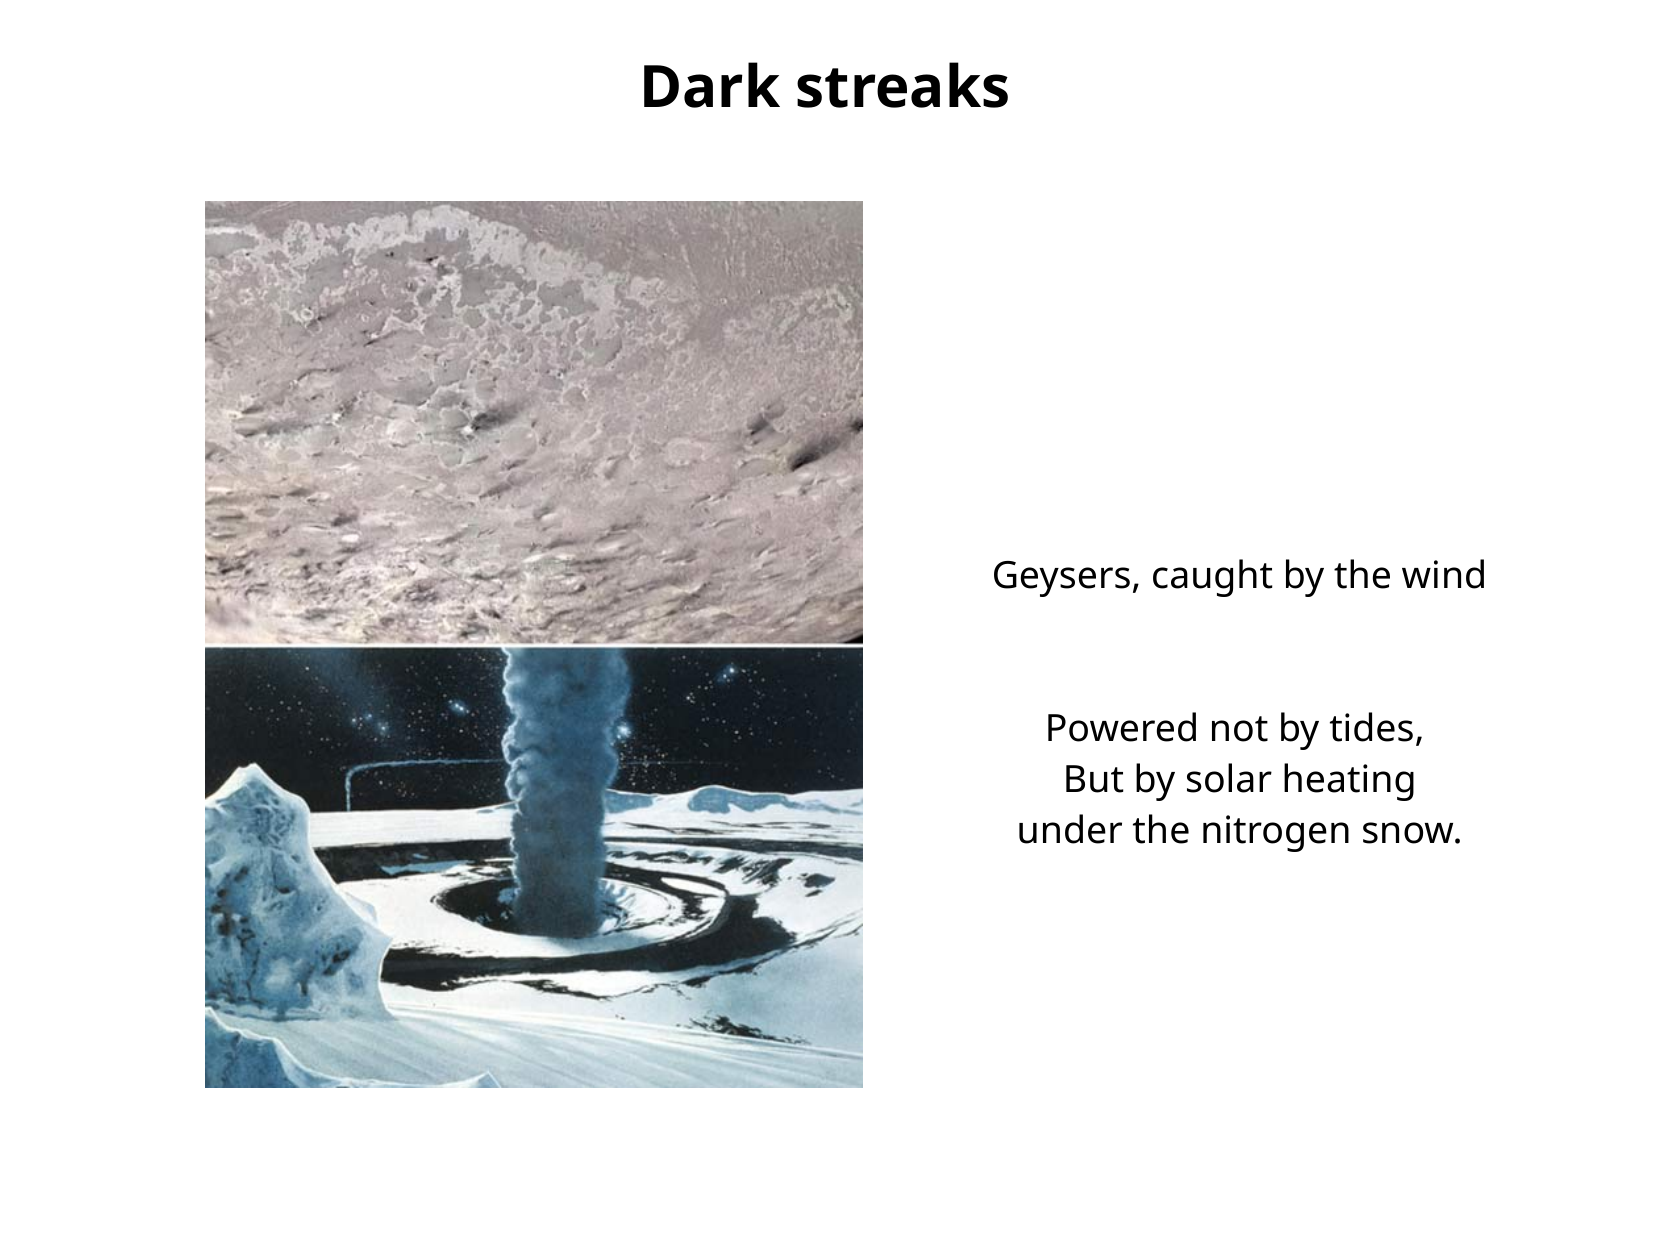

Dark streaks
Geysers, caught by the wind
Powered not by tides,
But by solar heating
under the nitrogen snow.